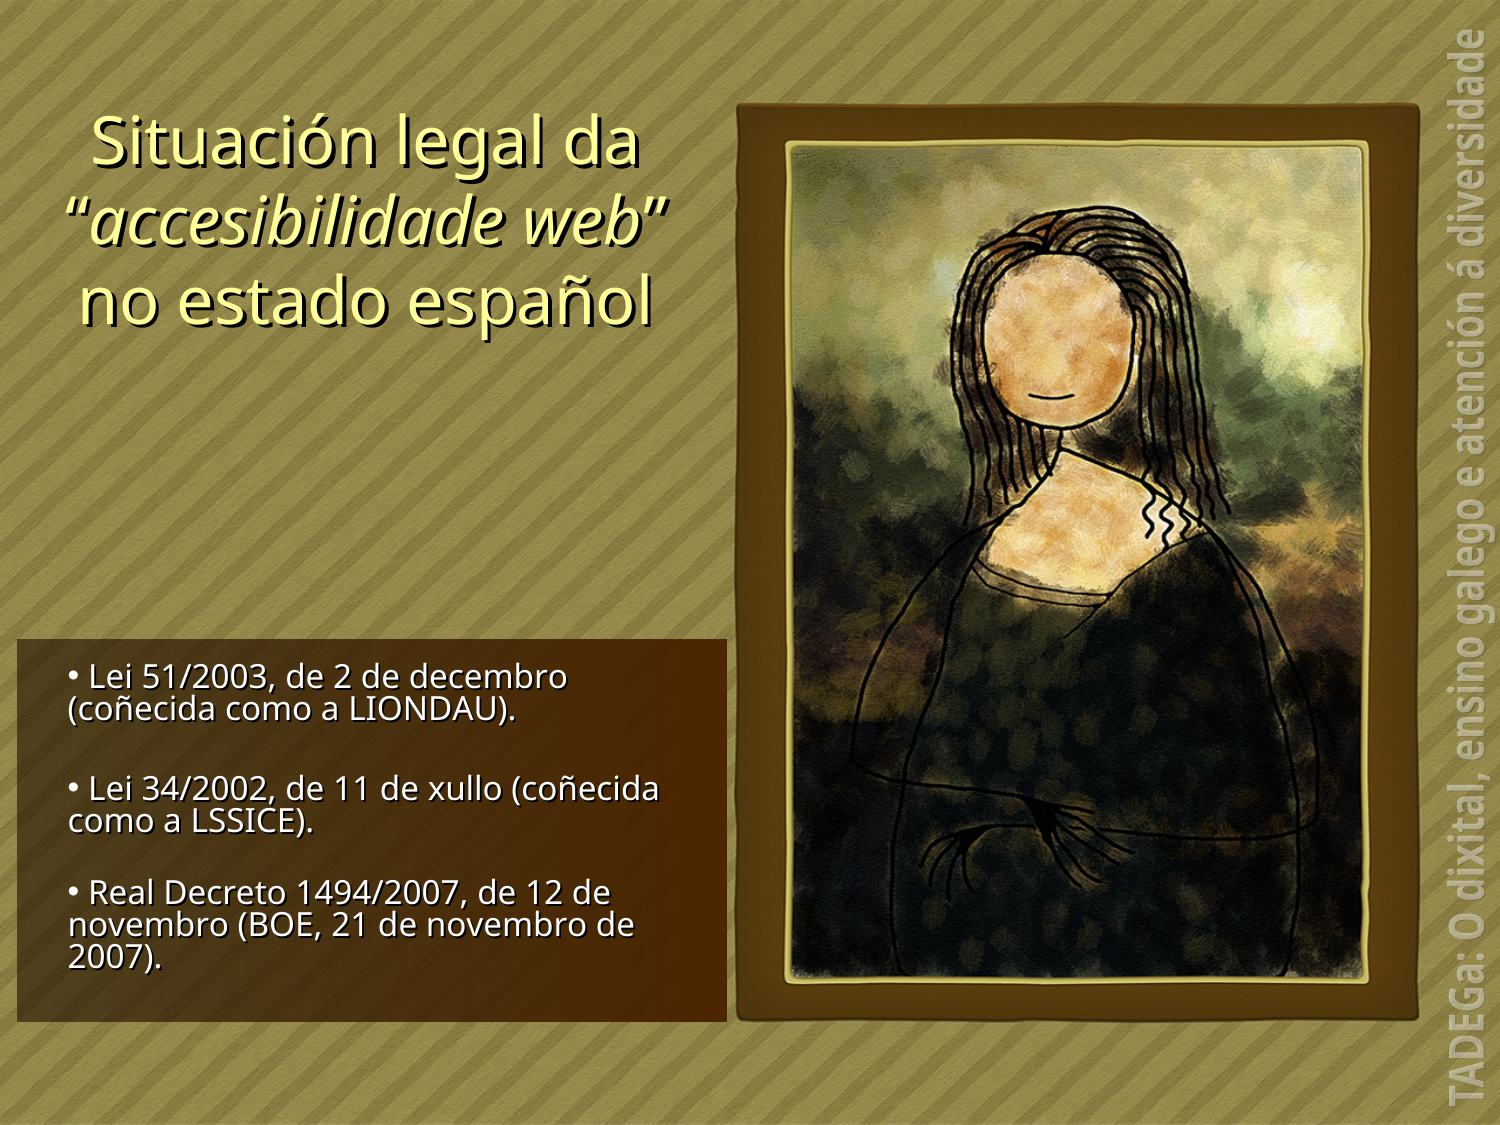

# Situación legal da “accesibilidade web” no estado español
 Lei 51/2003, de 2 de decembro (coñecida como a LIONDAU).
 Lei 34/2002, de 11 de xullo (coñecida como a LSSICE).
 Real Decreto 1494/2007, de 12 de novembro (BOE, 21 de novembro de 2007).